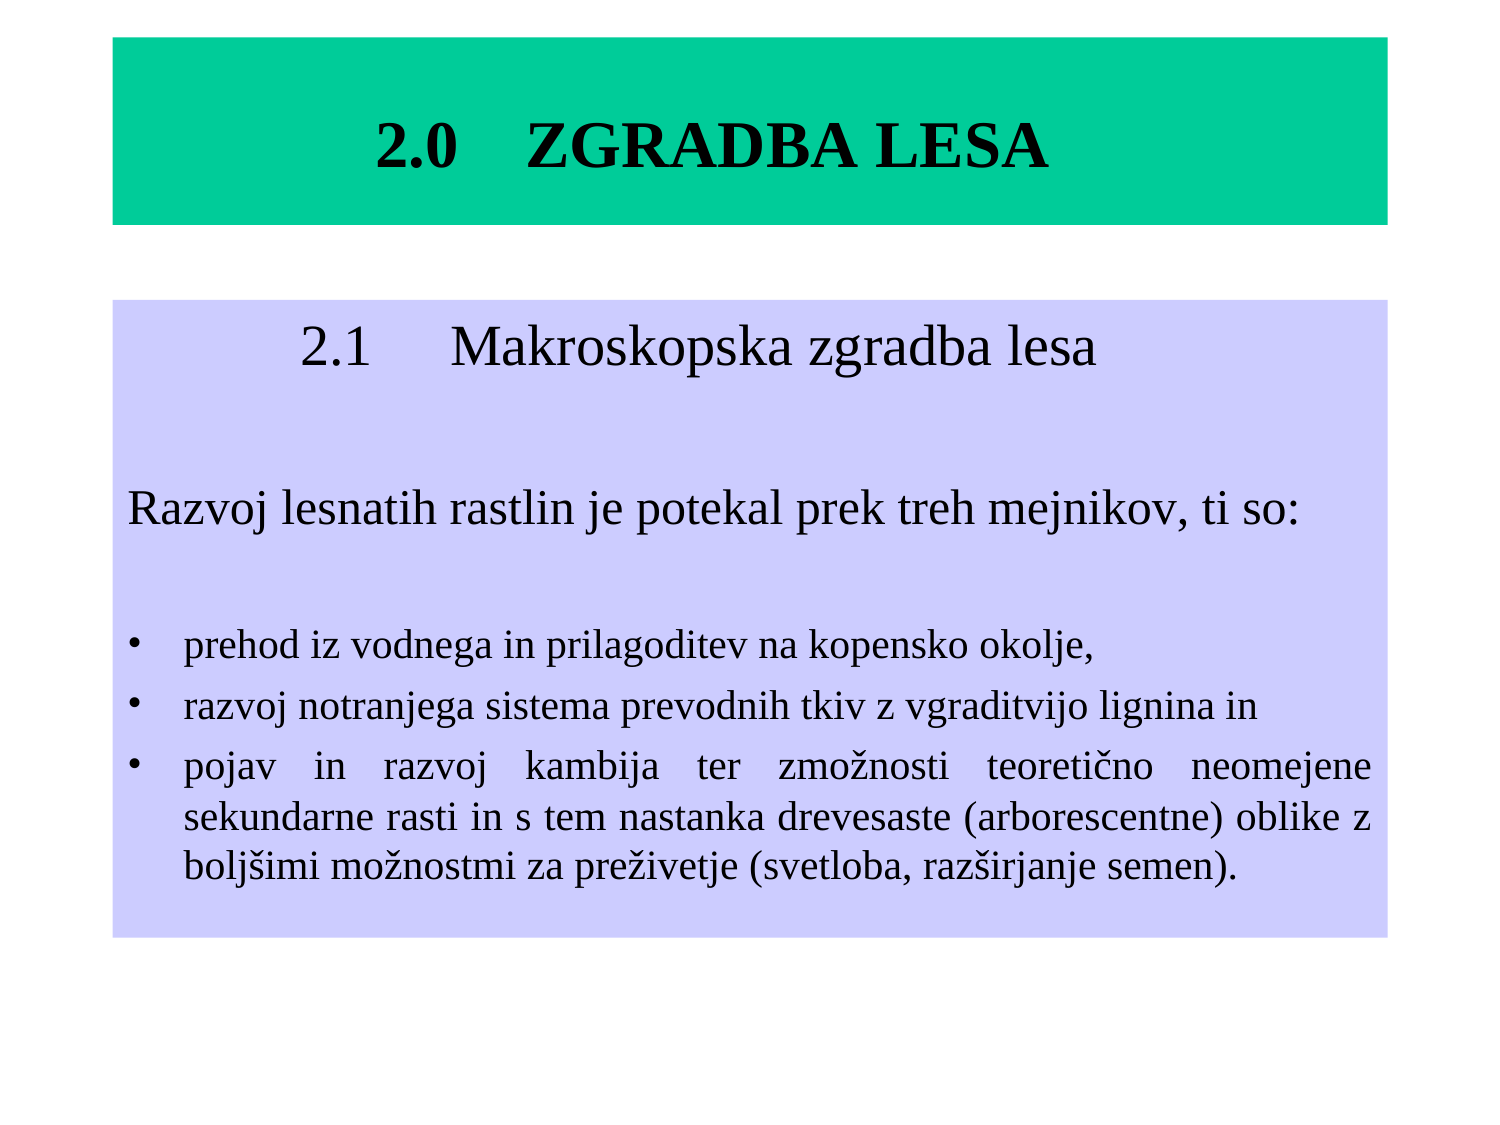

# 2.0	ZGRADBA LESA
2.1	Makroskopska zgradba lesa
Razvoj lesnatih rastlin je potekal prek treh mejnikov, ti so:
prehod iz vodnega in prilagoditev na kopensko okolje,
razvoj notranjega sistema prevodnih tkiv z vgraditvijo lignina in
pojav in razvoj kambija ter zmožnosti teoretično neomejene sekundarne rasti in s tem nastanka drevesaste (arborescentne) oblike z boljšimi možnostmi za preživetje (svetloba, razširjanje semen).